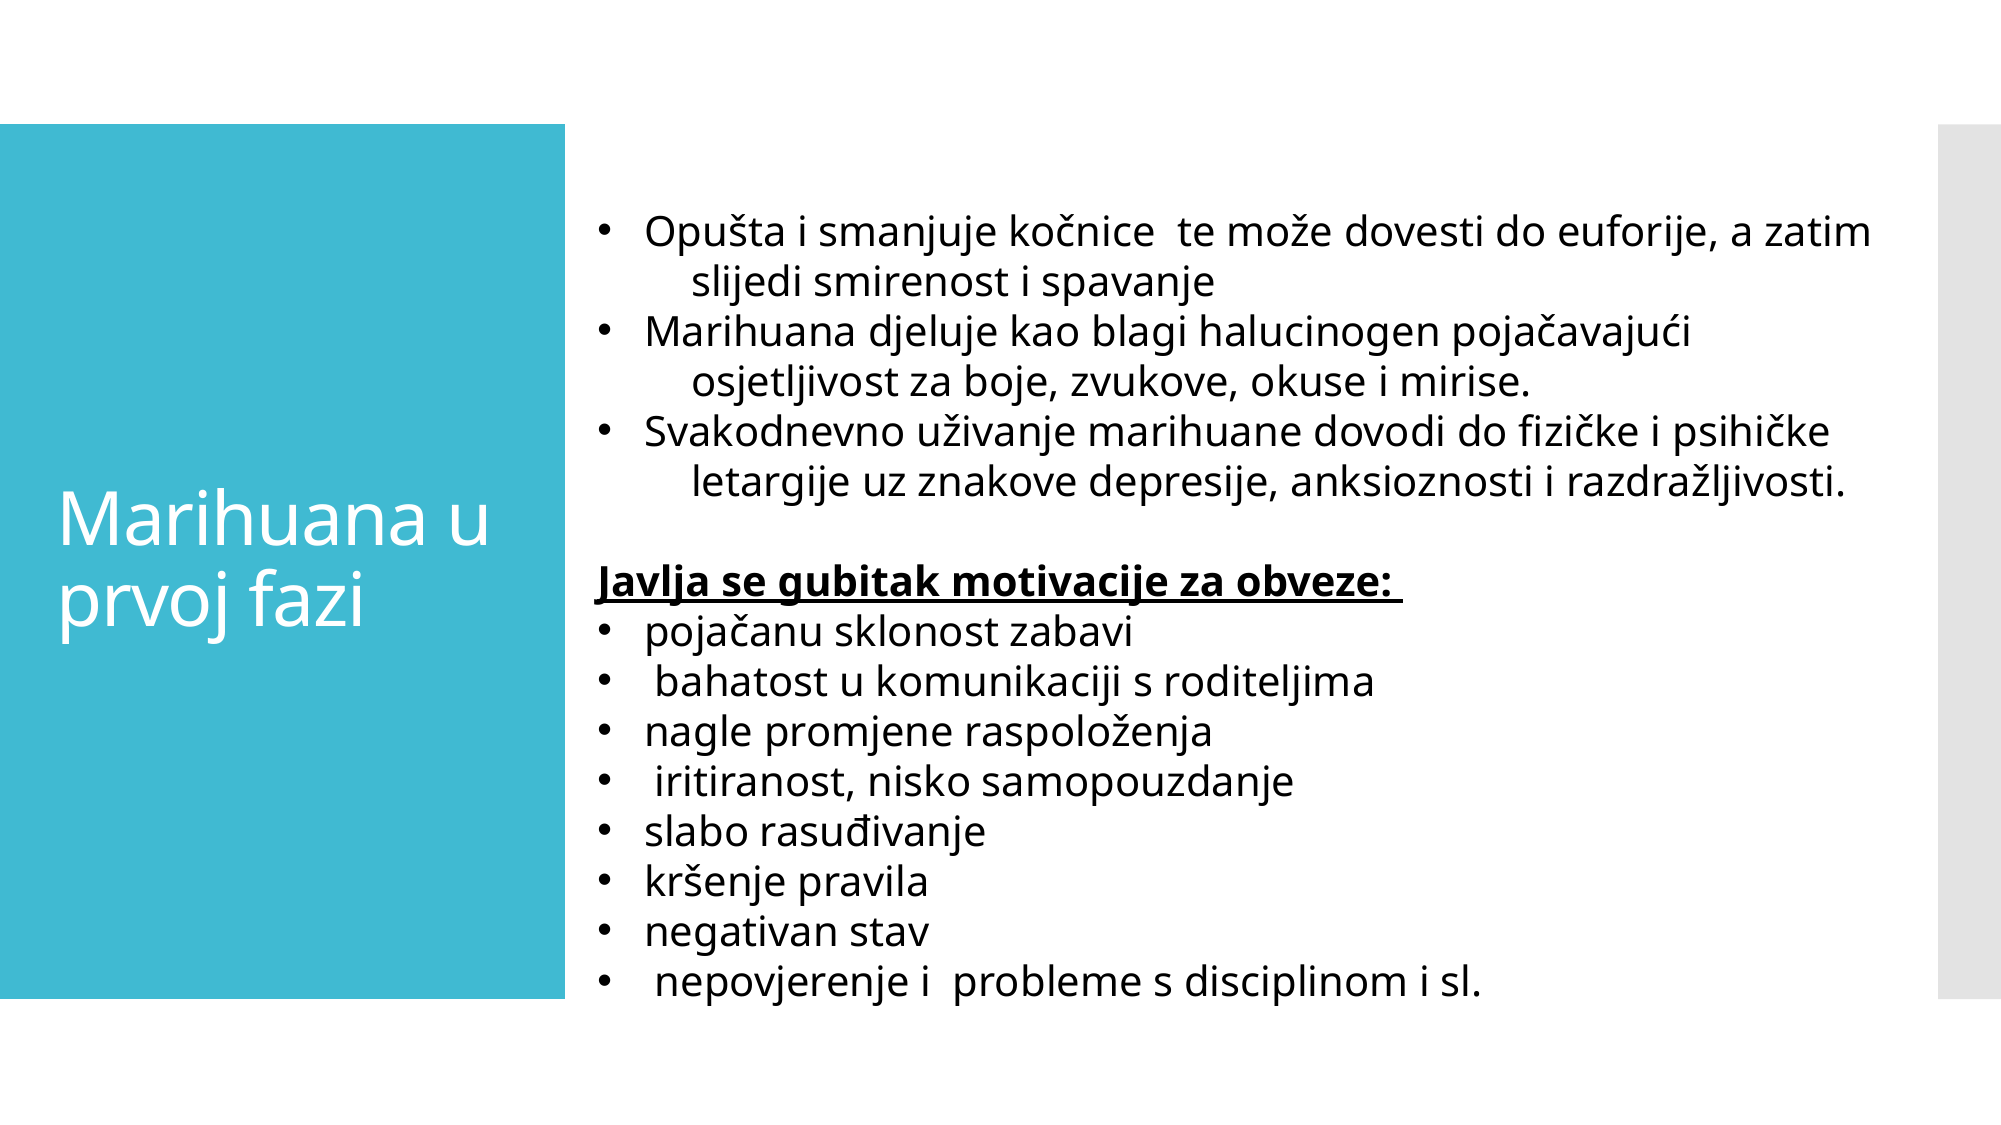

# Marihuana u prvoj fazi
Opušta i smanjuje kočnice te može dovesti do euforije, a zatim slijedi smirenost i spavanje
Marihuana djeluje kao blagi halucinogen pojačavajući osjetljivost za boje, zvukove, okuse i mirise.
Svakodnevno uživanje marihuane dovodi do fizičke i psihičke letargije uz znakove depresije, anksioznosti i razdražljivosti.
Javlja se gubitak motivacije za obveze:
pojačanu sklonost zabavi
 bahatost u komunikaciji s roditeljima
nagle promjene raspoloženja
 iritiranost, nisko samopouzdanje
slabo rasuđivanje
kršenje pravila
negativan stav
 nepovjerenje i probleme s disciplinom i sl.